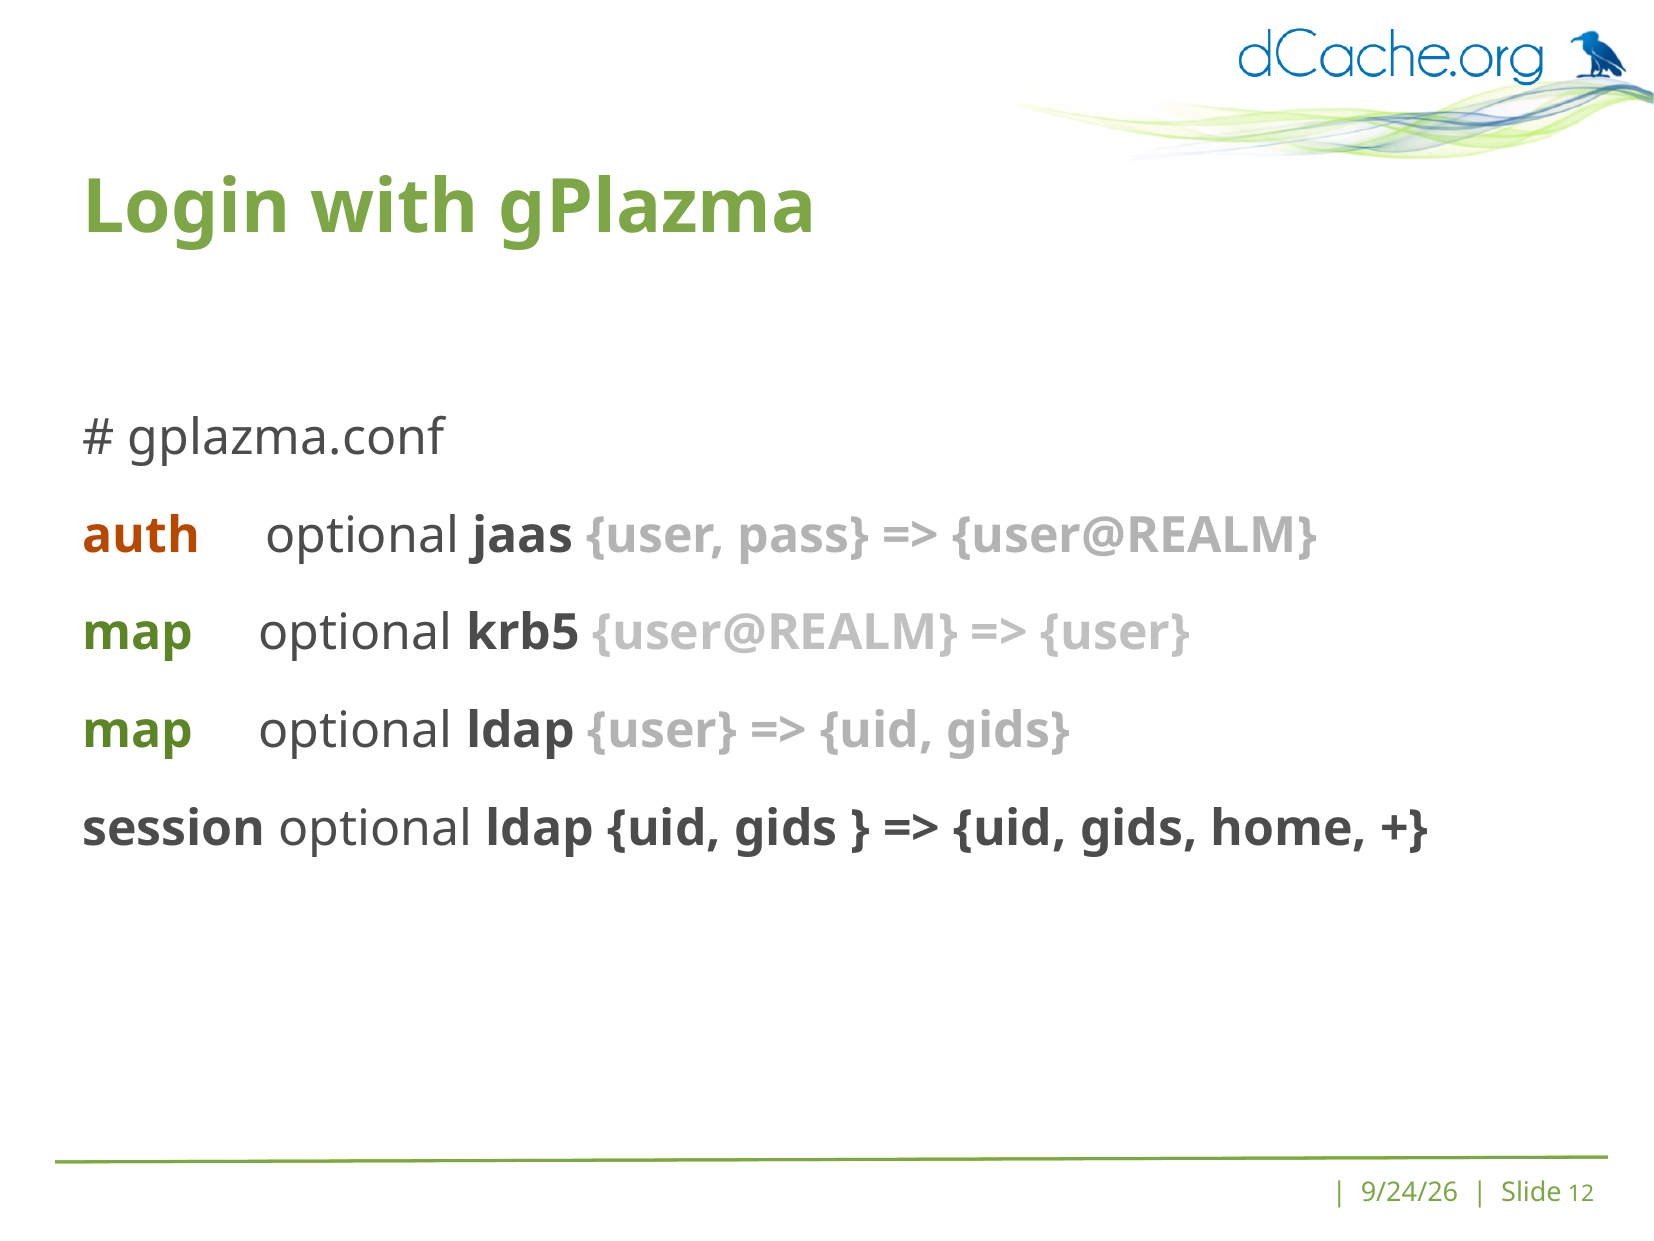

# Login with gPlazma
# gplazma.conf
auth optional jaas {user, pass} => {user@REALM}
map optional krb5 {user@REALM} => {user}
map optional ldap {user} => {uid, gids}
session optional ldap {uid, gids } => {uid, gids, home, +}
12